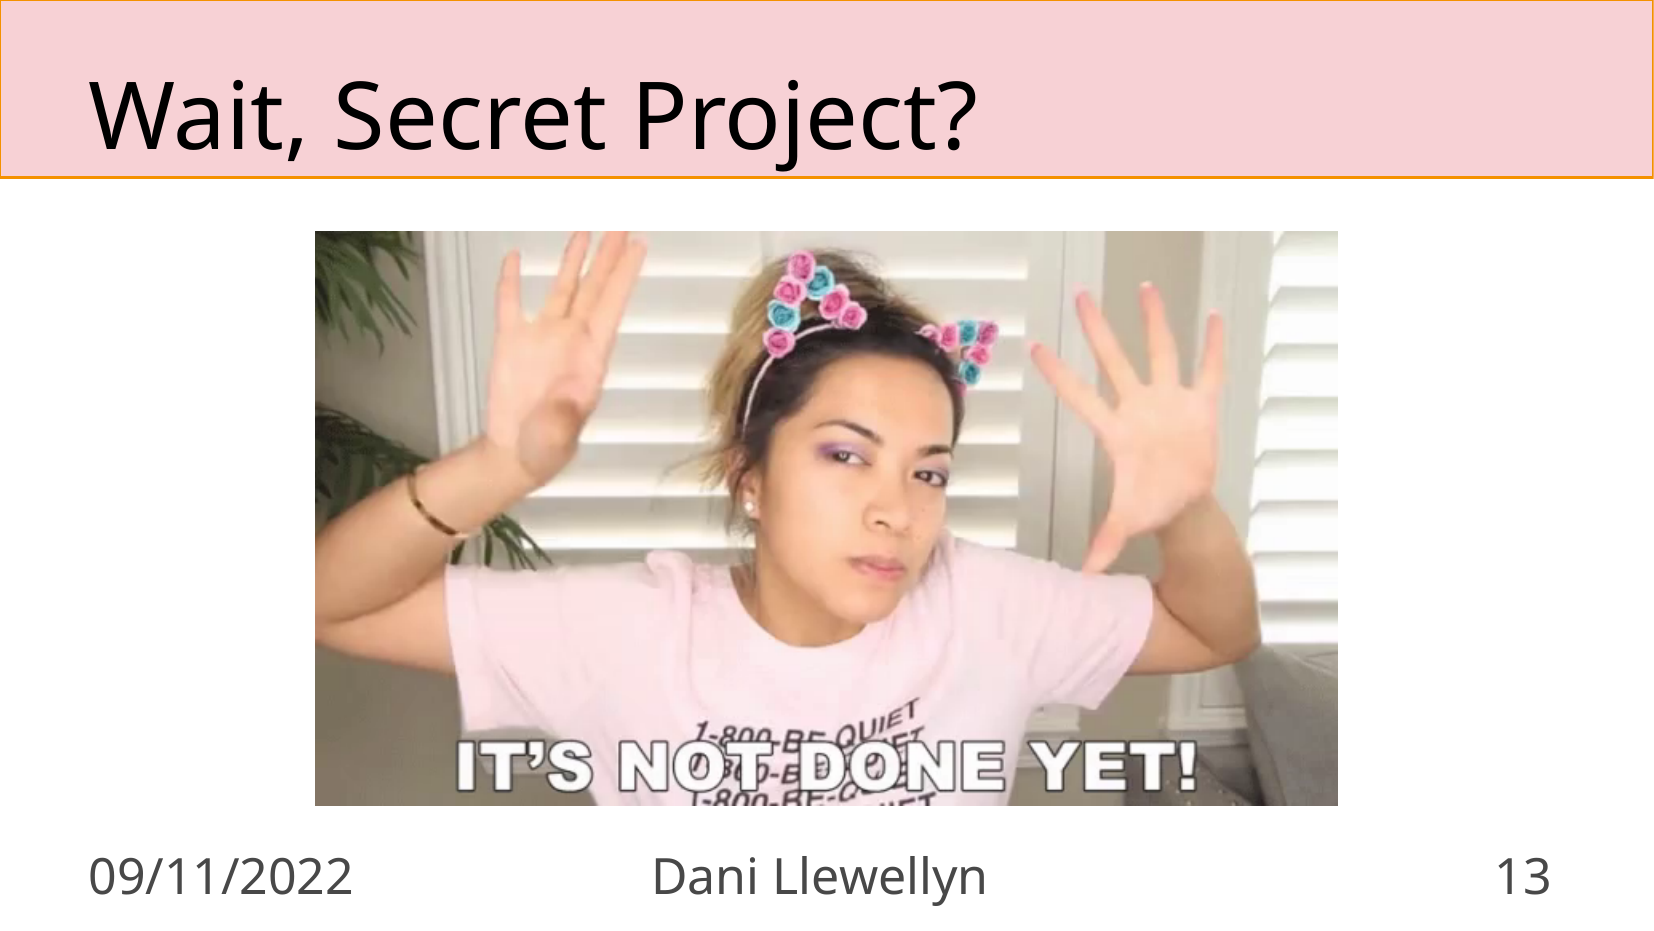

# Wait, Secret Project?
09/11/2022
Dani Llewellyn
13